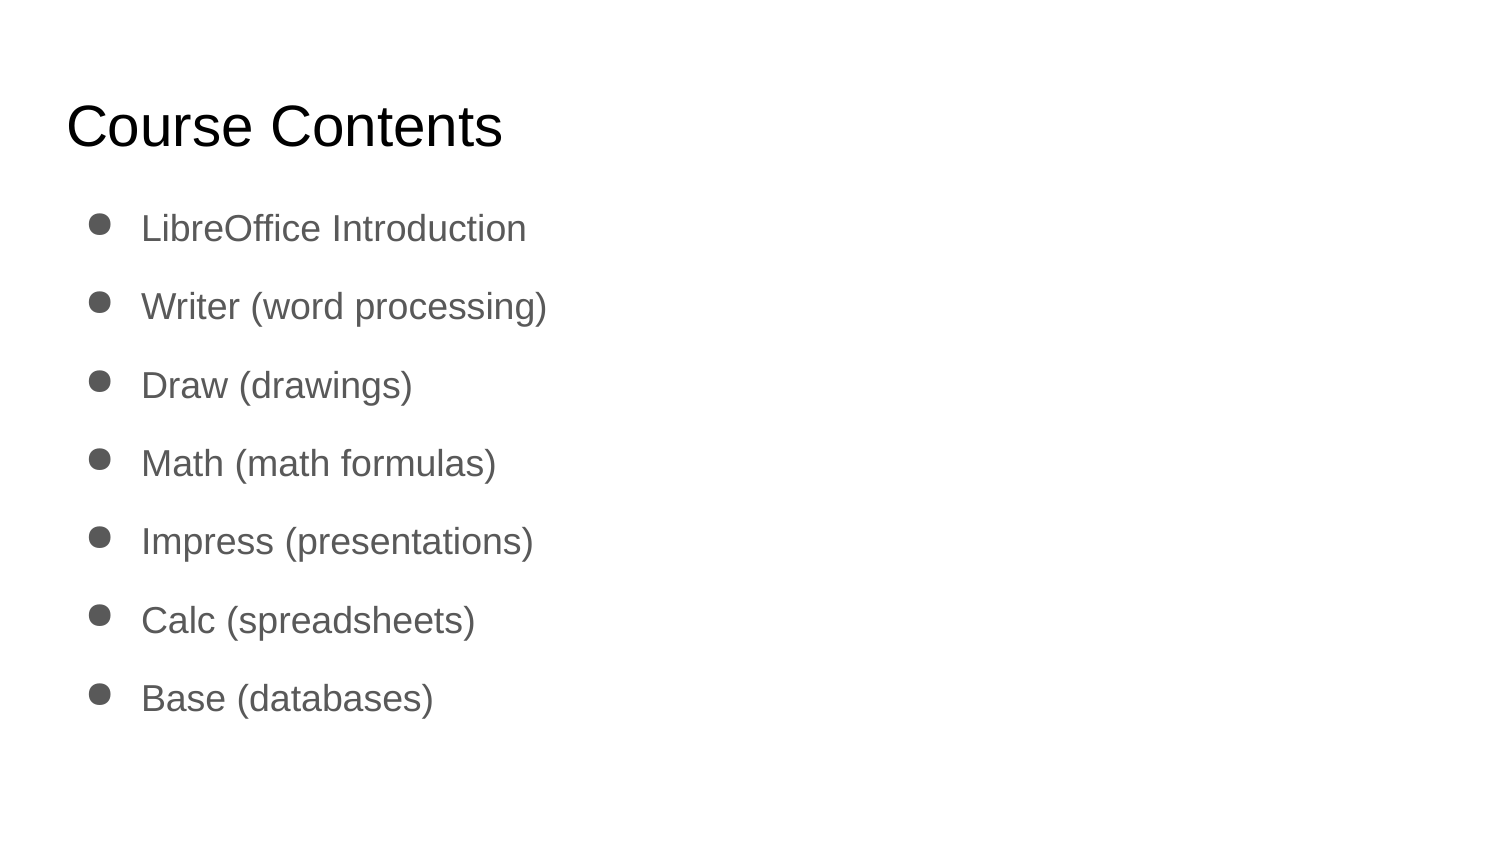

Course Contents
# LibreOffice Introduction
Writer (word processing)
Draw (drawings)
Math (math formulas)
Impress (presentations)
Calc (spreadsheets)
Base (databases)